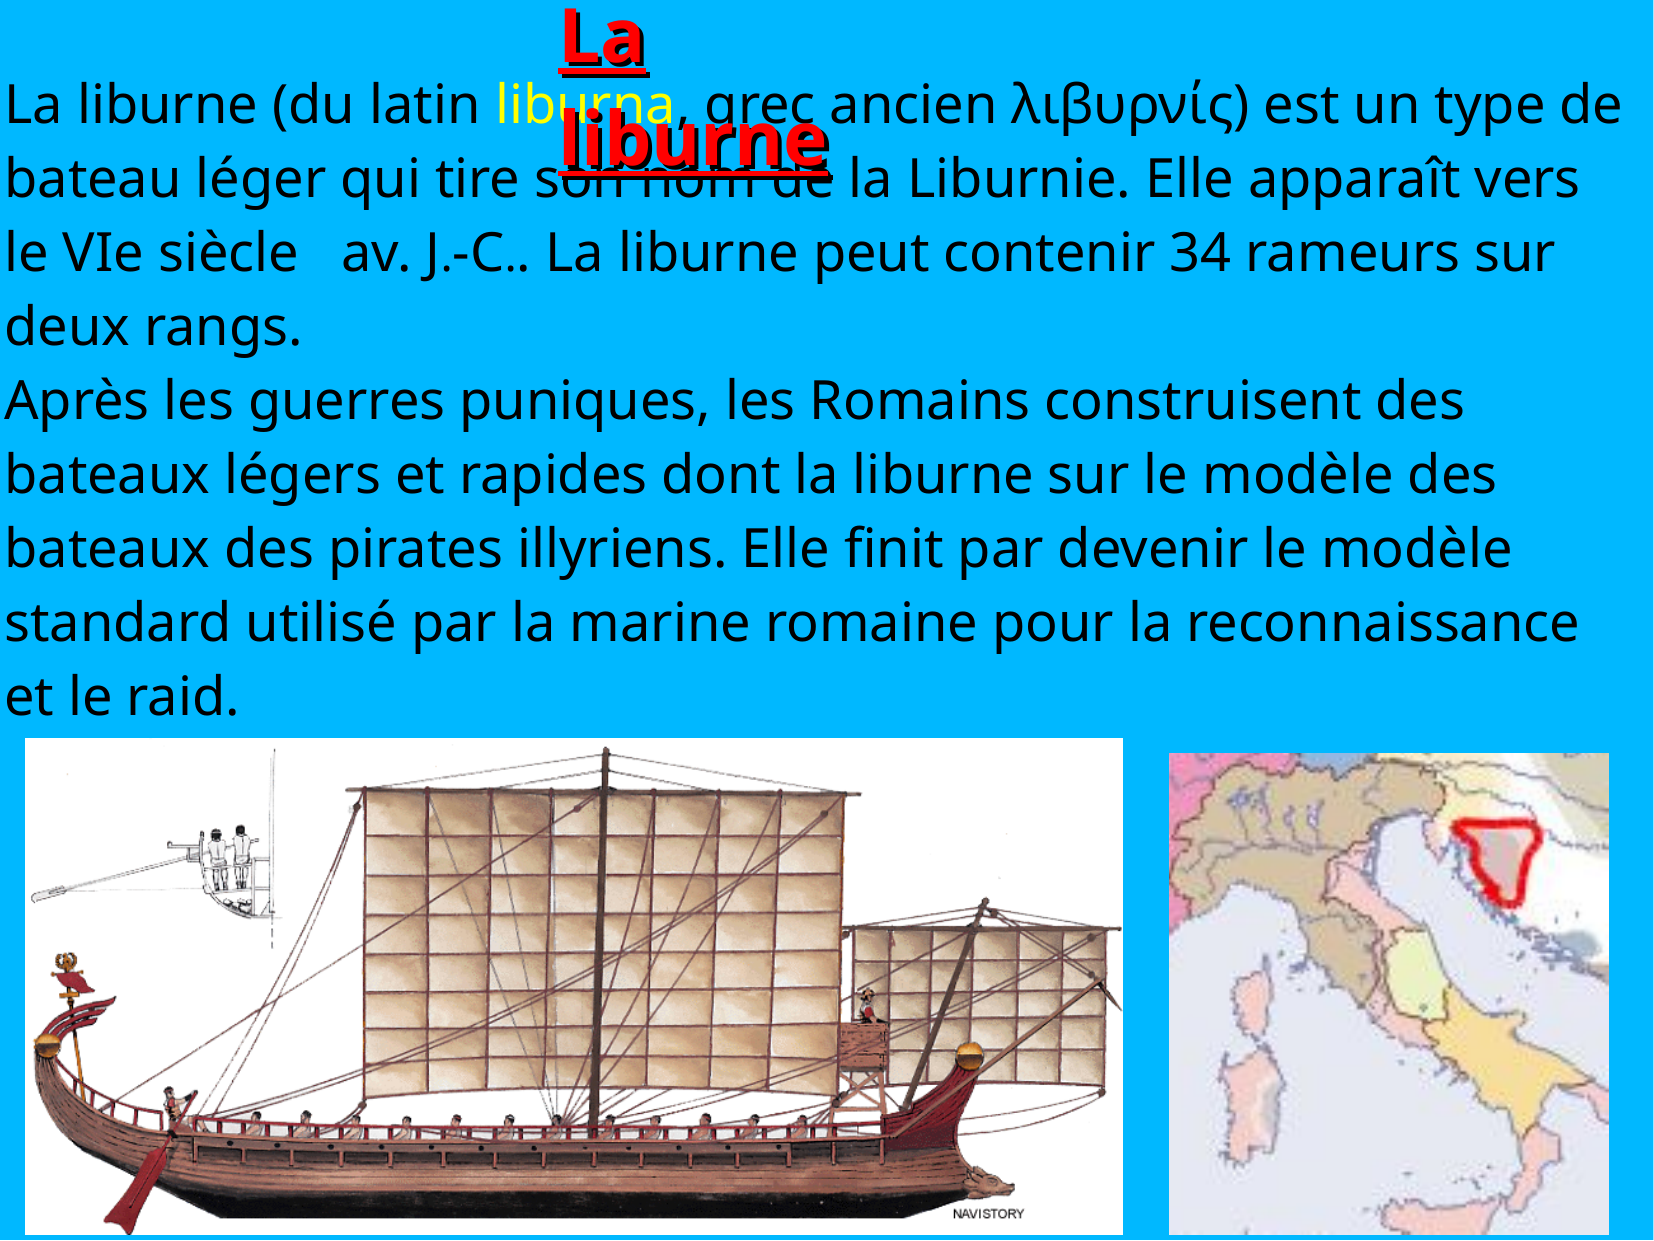

La liburne
La liburne (du latin liburna, grec ancien λιβυρνίς) est un type de bateau léger qui tire son nom de la Liburnie. Elle apparaît vers le VIe siècle av. J.-C.. La liburne peut contenir 34 rameurs sur deux rangs.
Après les guerres puniques, les Romains construisent des bateaux légers et rapides dont la liburne sur le modèle des bateaux des pirates illyriens. Elle finit par devenir le modèle standard utilisé par la marine romaine pour la reconnaissance et le raid.